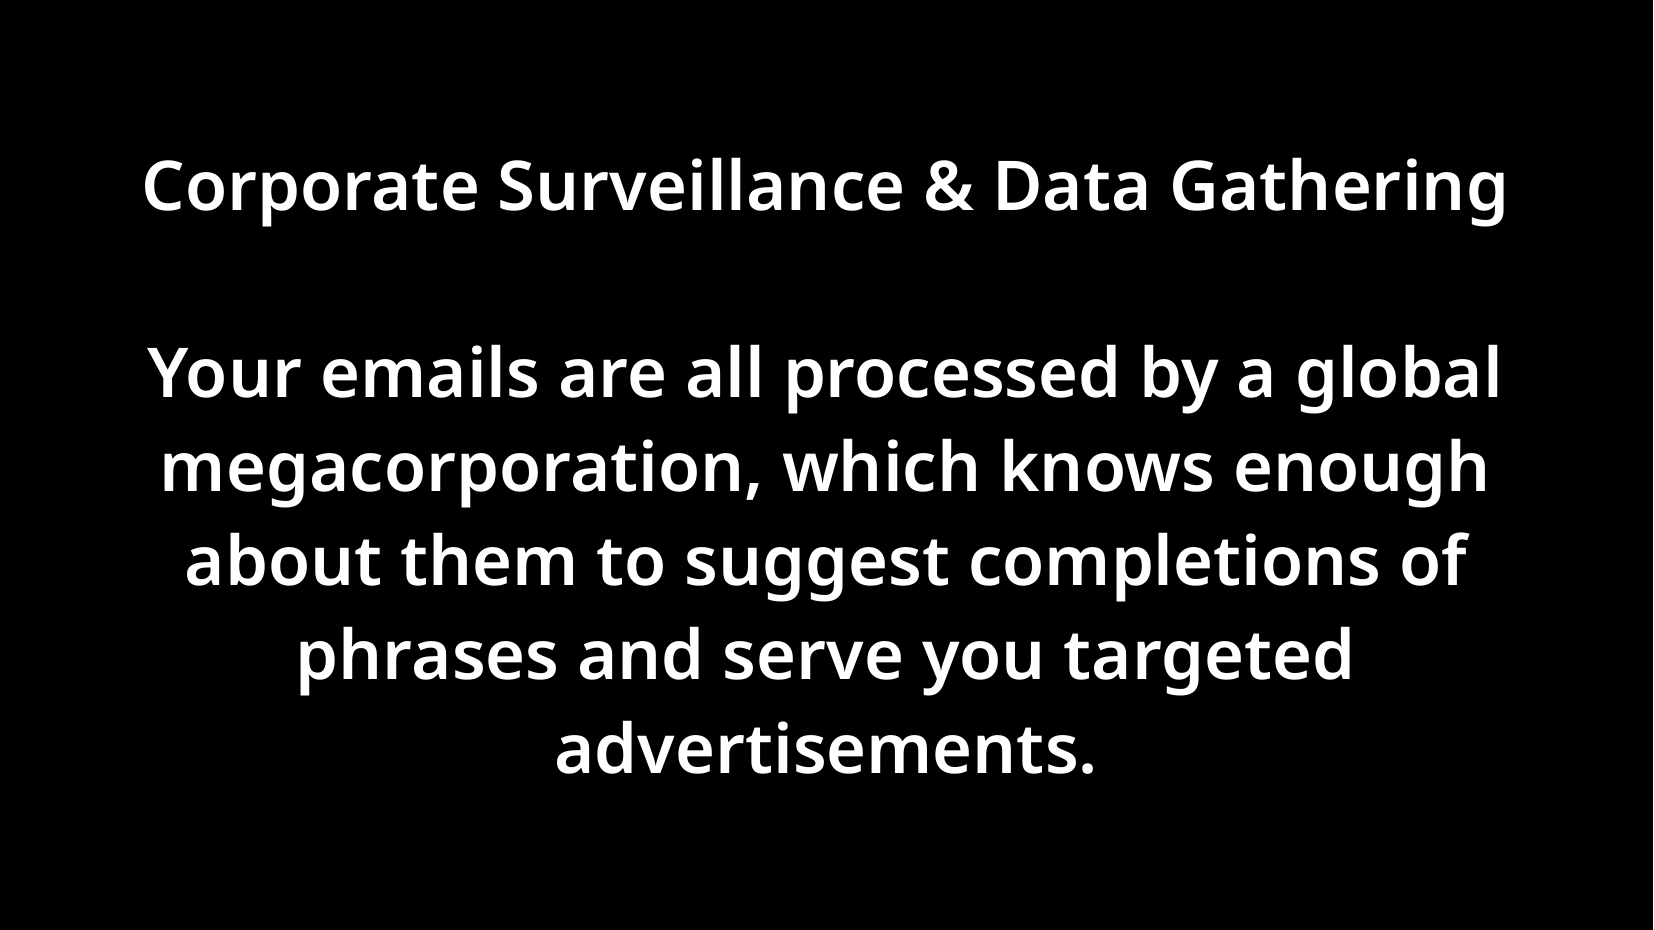

# Corporate Surveillance & Data Gathering Your emails are all processed by a global megacorporation, which knows enough about them to suggest completions of phrases and serve you targeted advertisements.